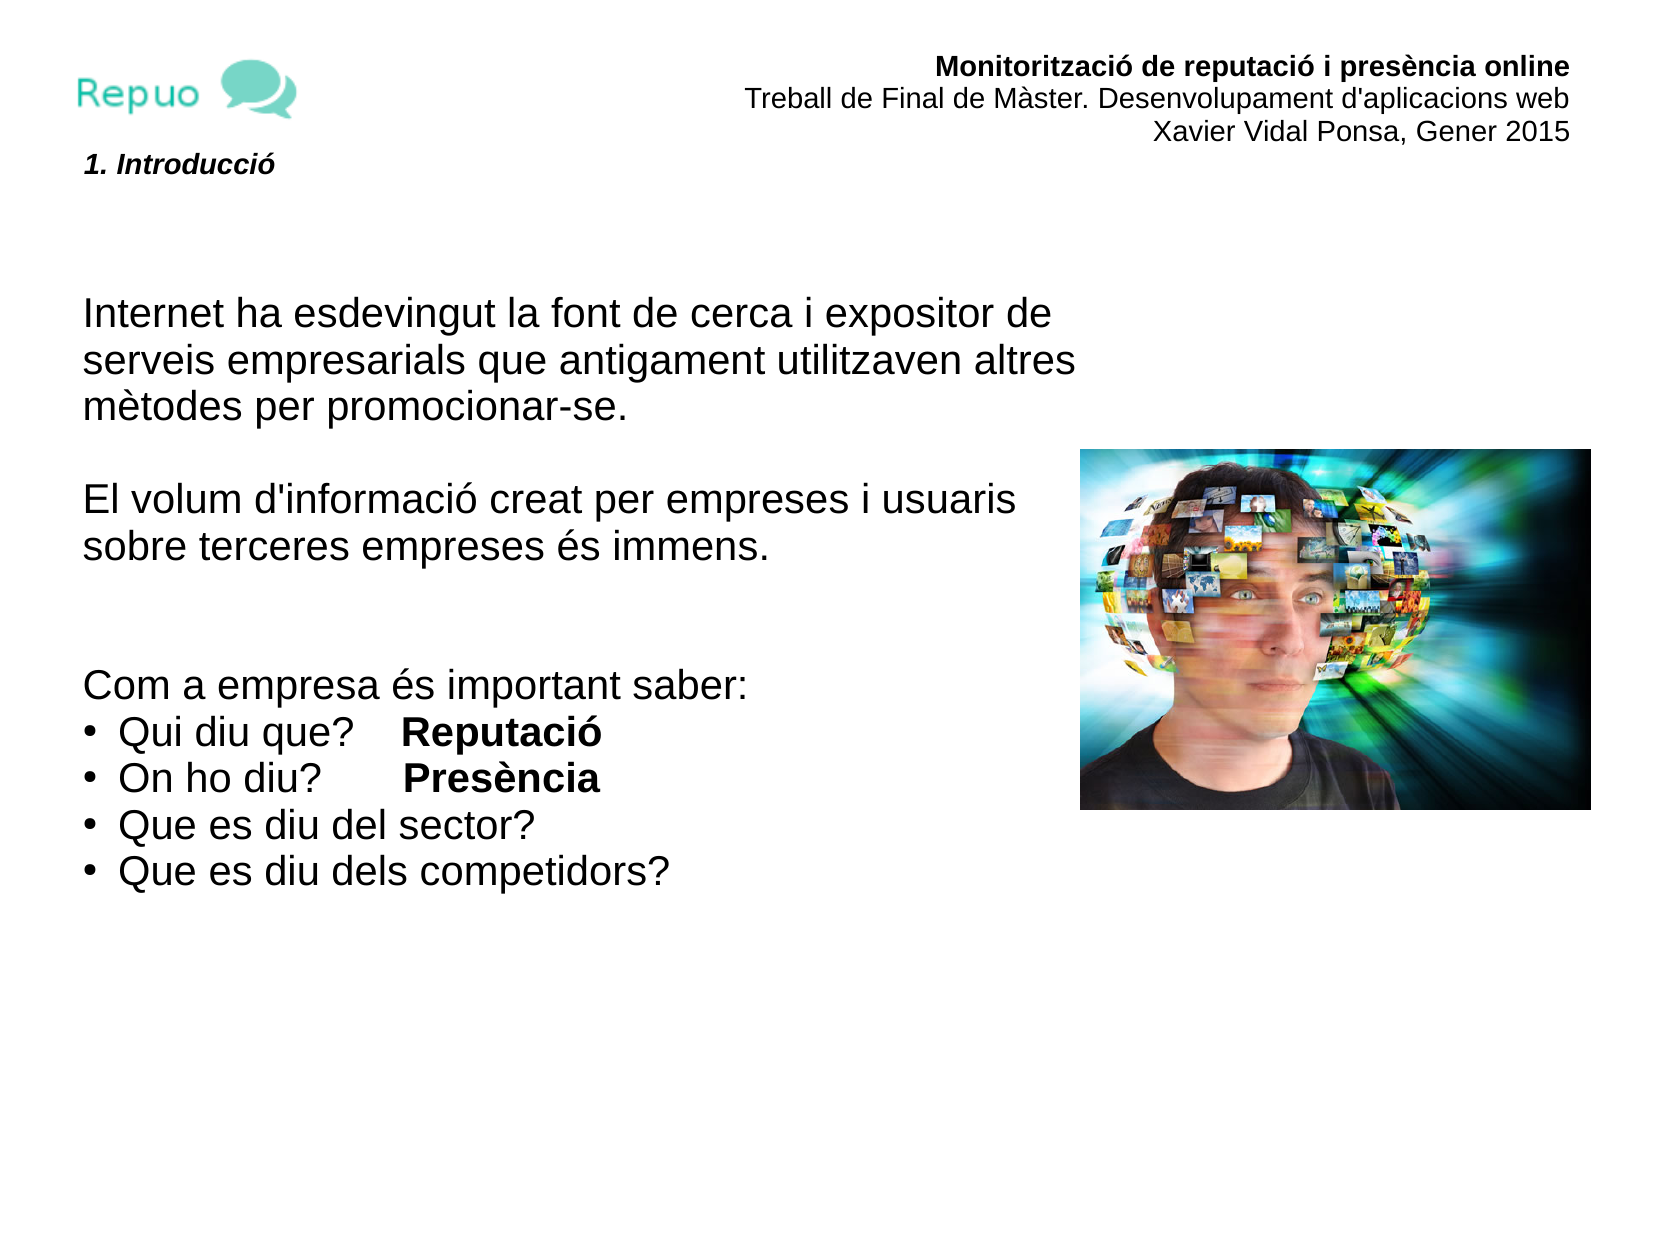

# Monitorització de reputació i presència online Treball de Final de Màster. Desenvolupament d'aplicacions web Xavier Vidal Ponsa, Gener 2015 1. Introducció
Internet ha esdevingut la font de cerca i expositor de serveis empresarials que antigament utilitzaven altres mètodes per promocionar-se.
El volum d'informació creat per empreses i usuaris sobre terceres empreses és immens.
Com a empresa és important saber:
Qui diu que? Reputació
On ho diu? Presència
Que es diu del sector?
Que es diu dels competidors?